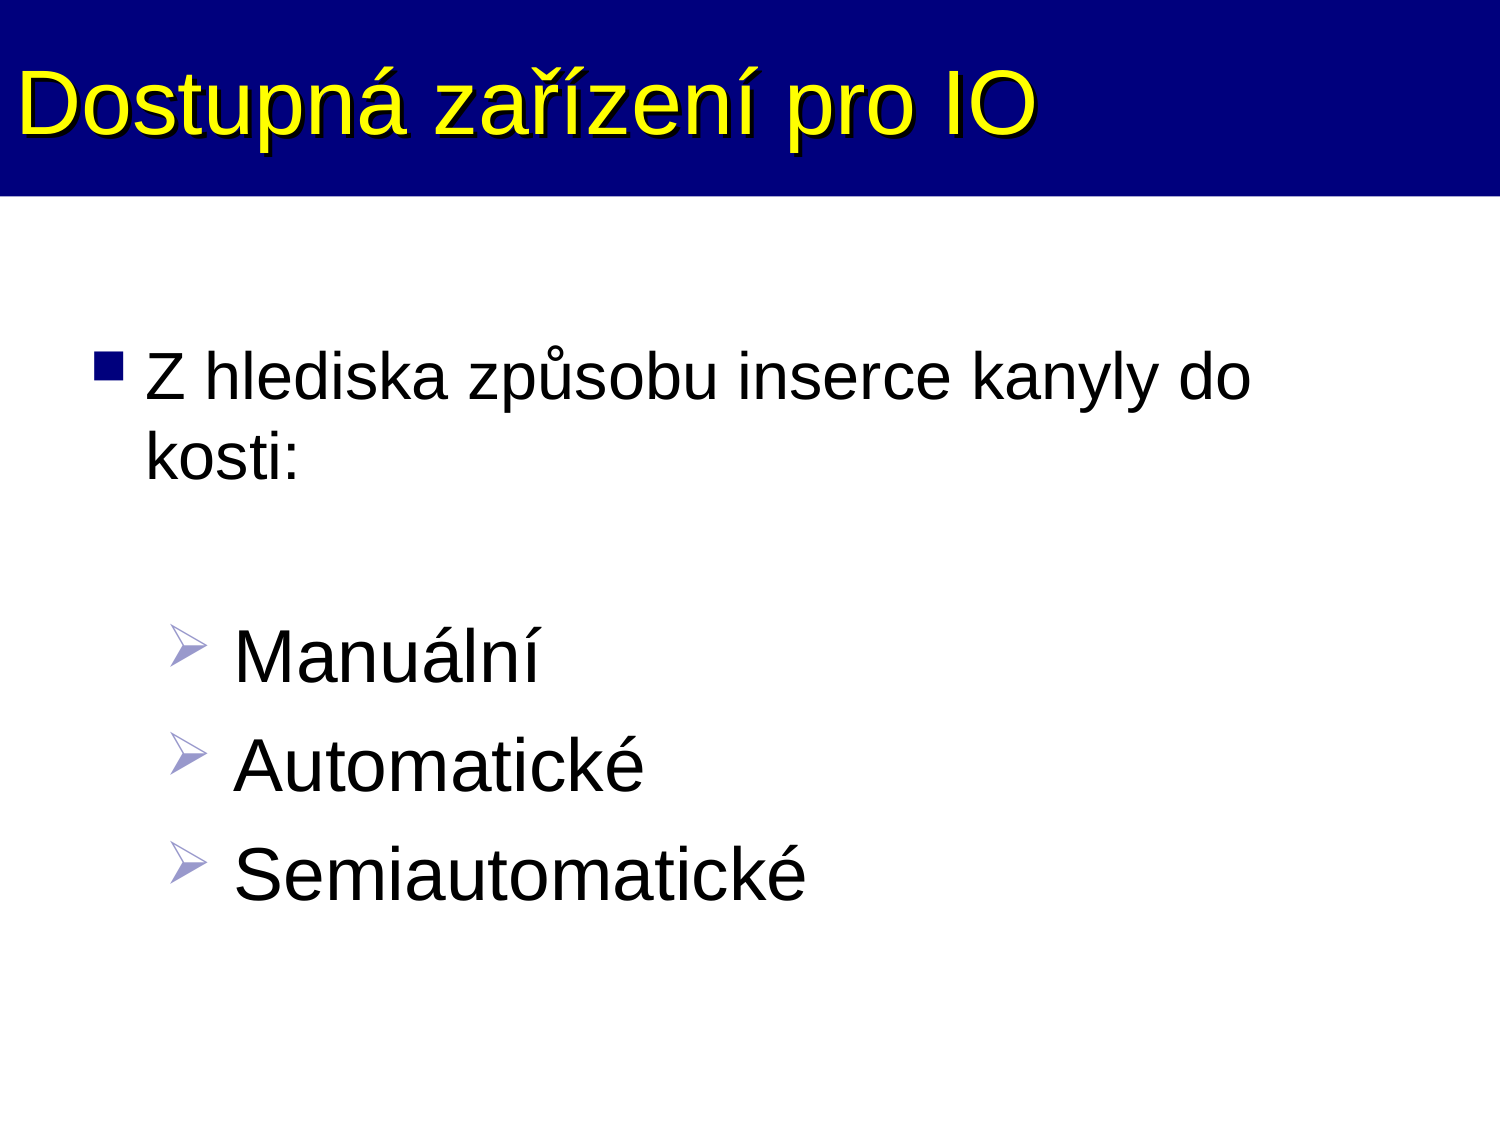

Dostupná zařízení pro IO
Z hlediska způsobu inserce kanyly do kosti:
 Manuální
 Automatické
 Semiautomatické